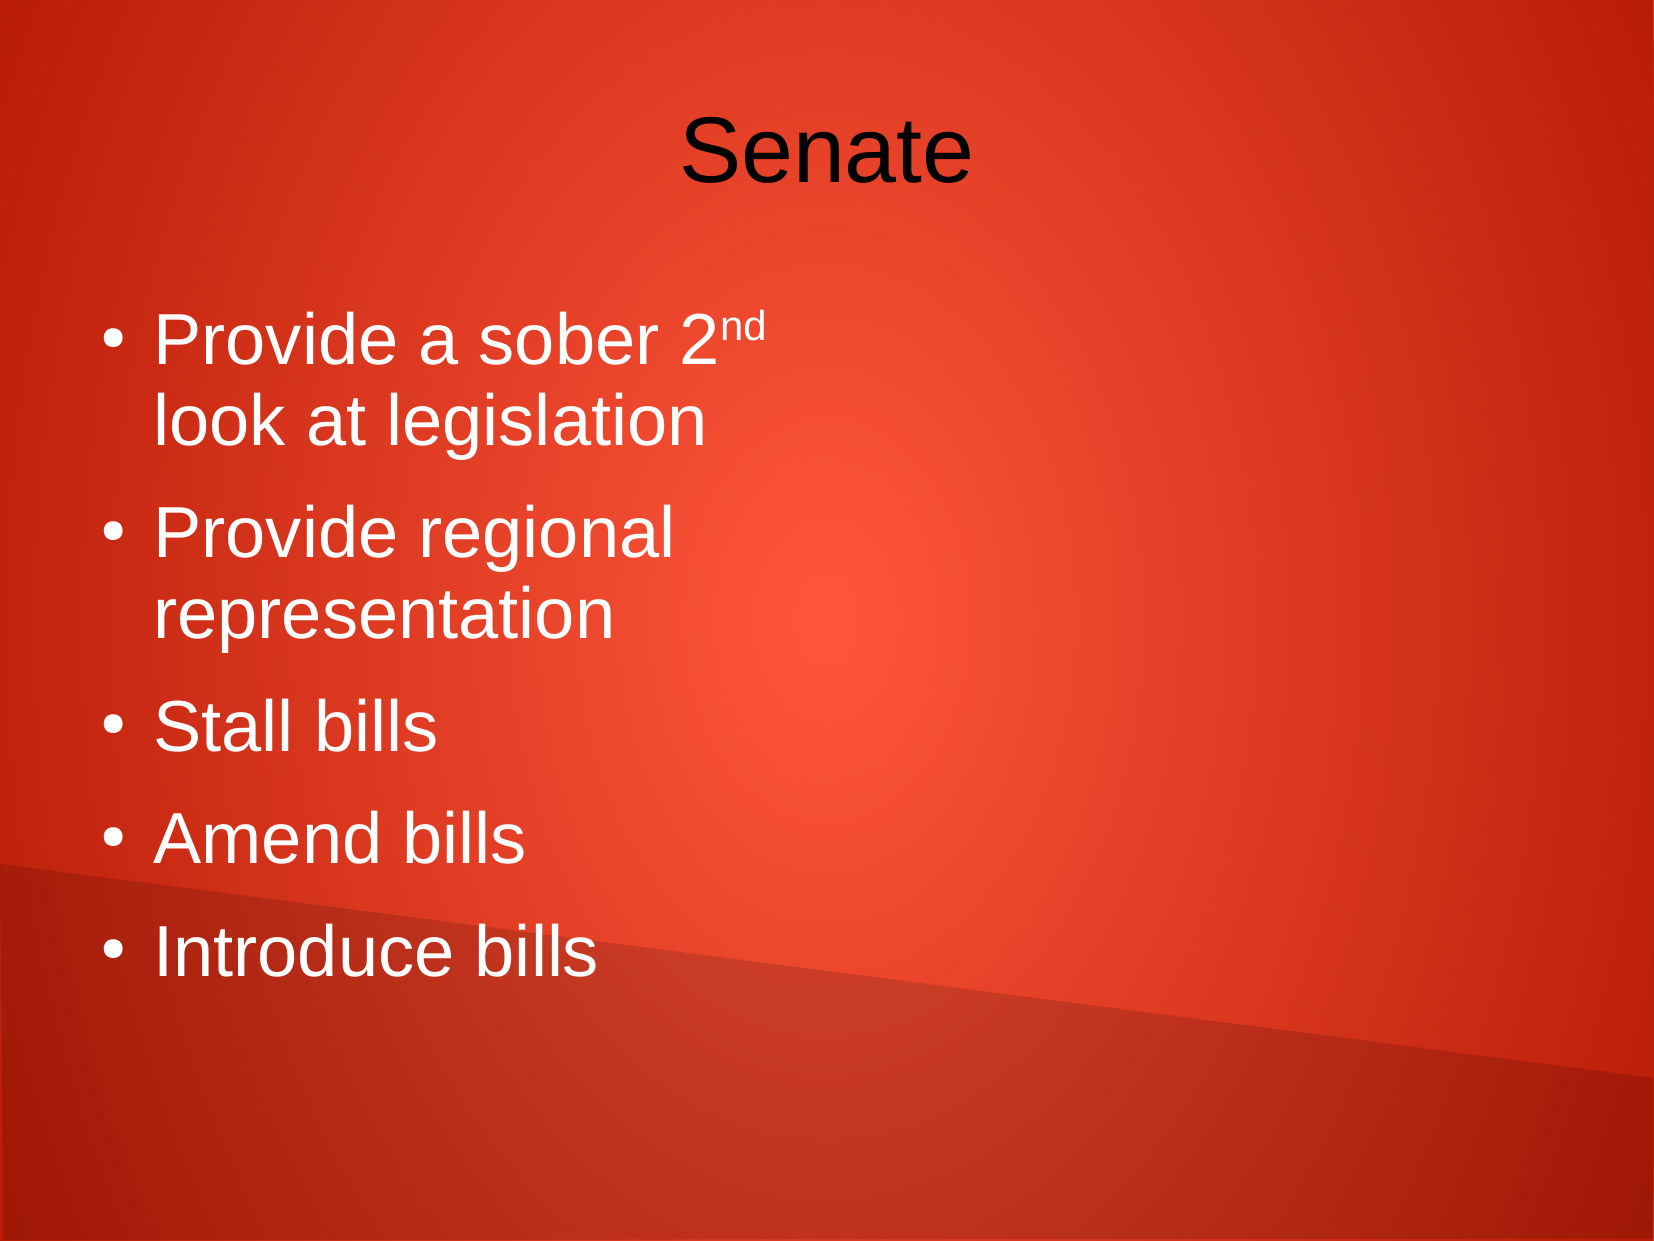

# Senate
Provide a sober 2nd look at legislation
Provide regional representation
Stall bills
Amend bills
Introduce bills